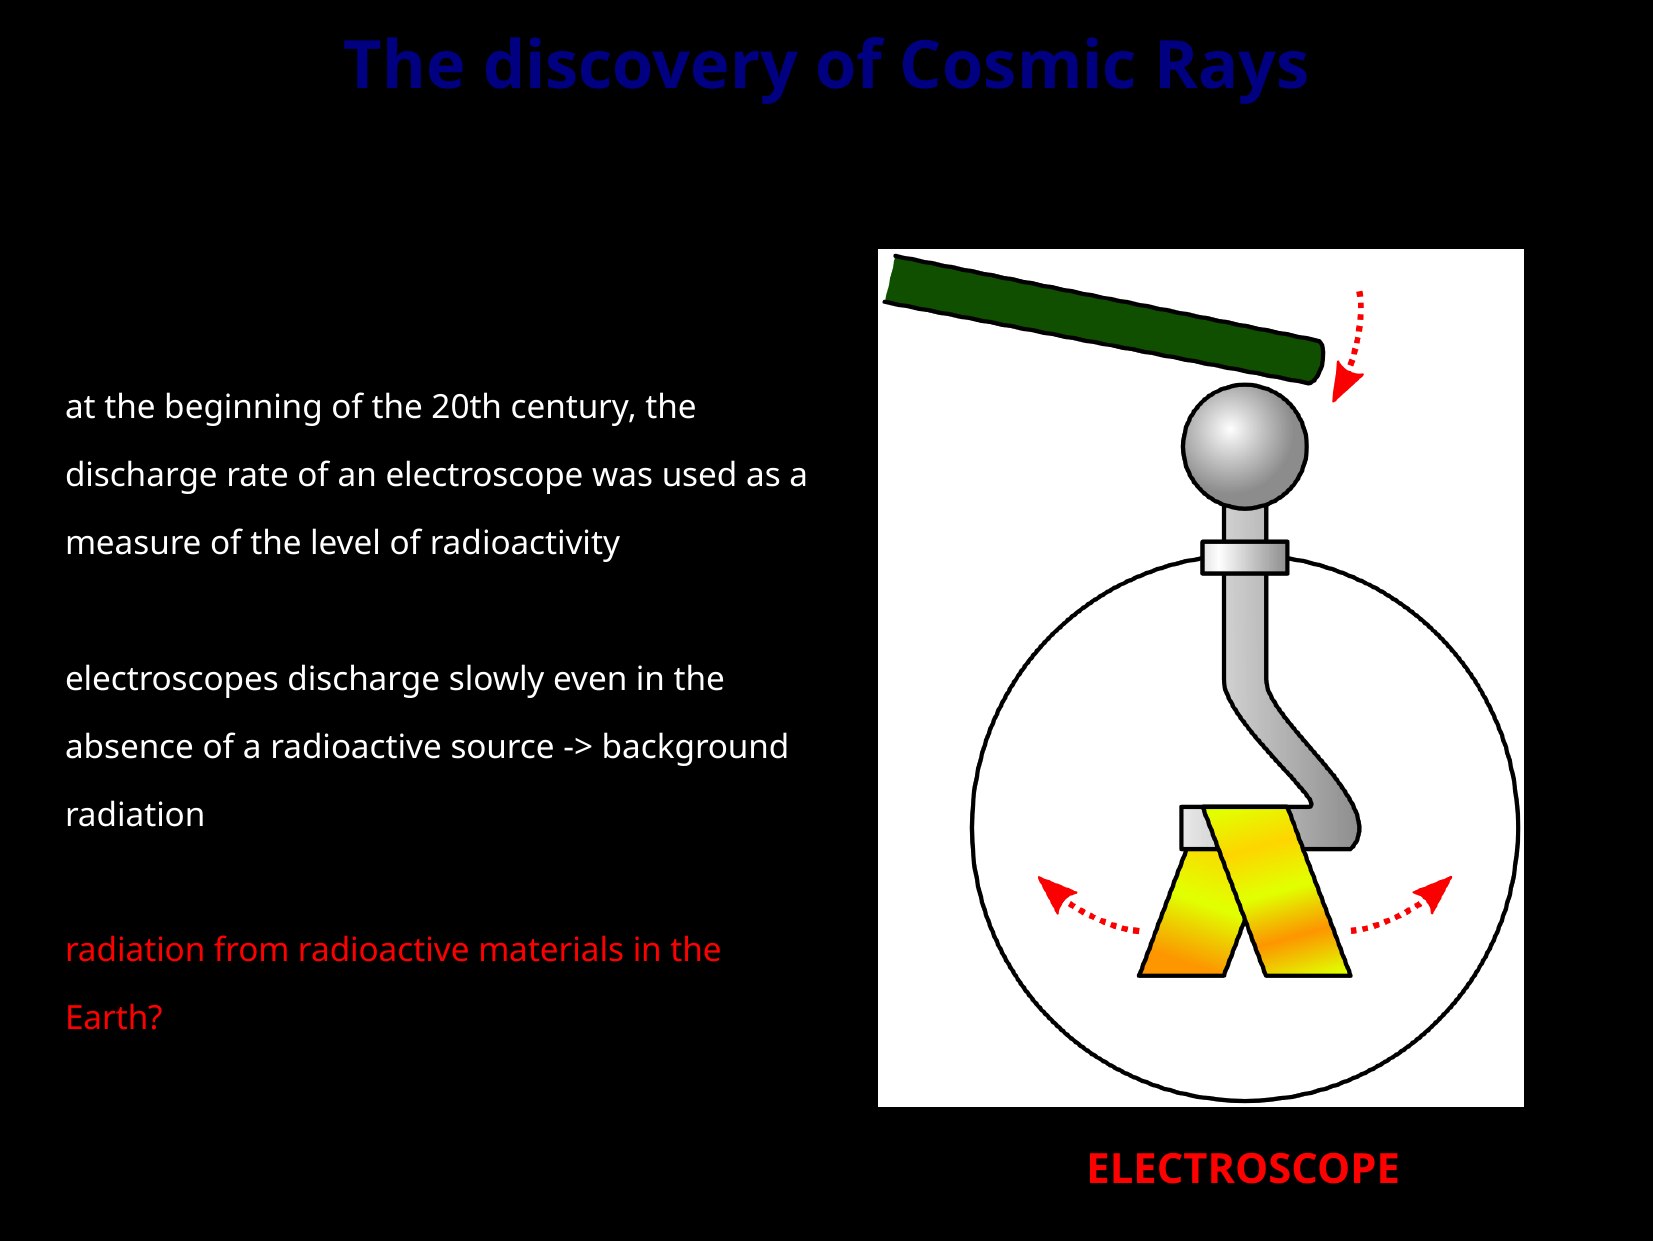

The discovery of Cosmic Rays
at the beginning of the 20th century, the discharge rate of an electroscope was used as a measure of the level of radioactivity
electroscopes discharge slowly even in the absence of a radioactive source -> background radiation
radiation from radioactive materials in the Earth?
ELECTROSCOPE